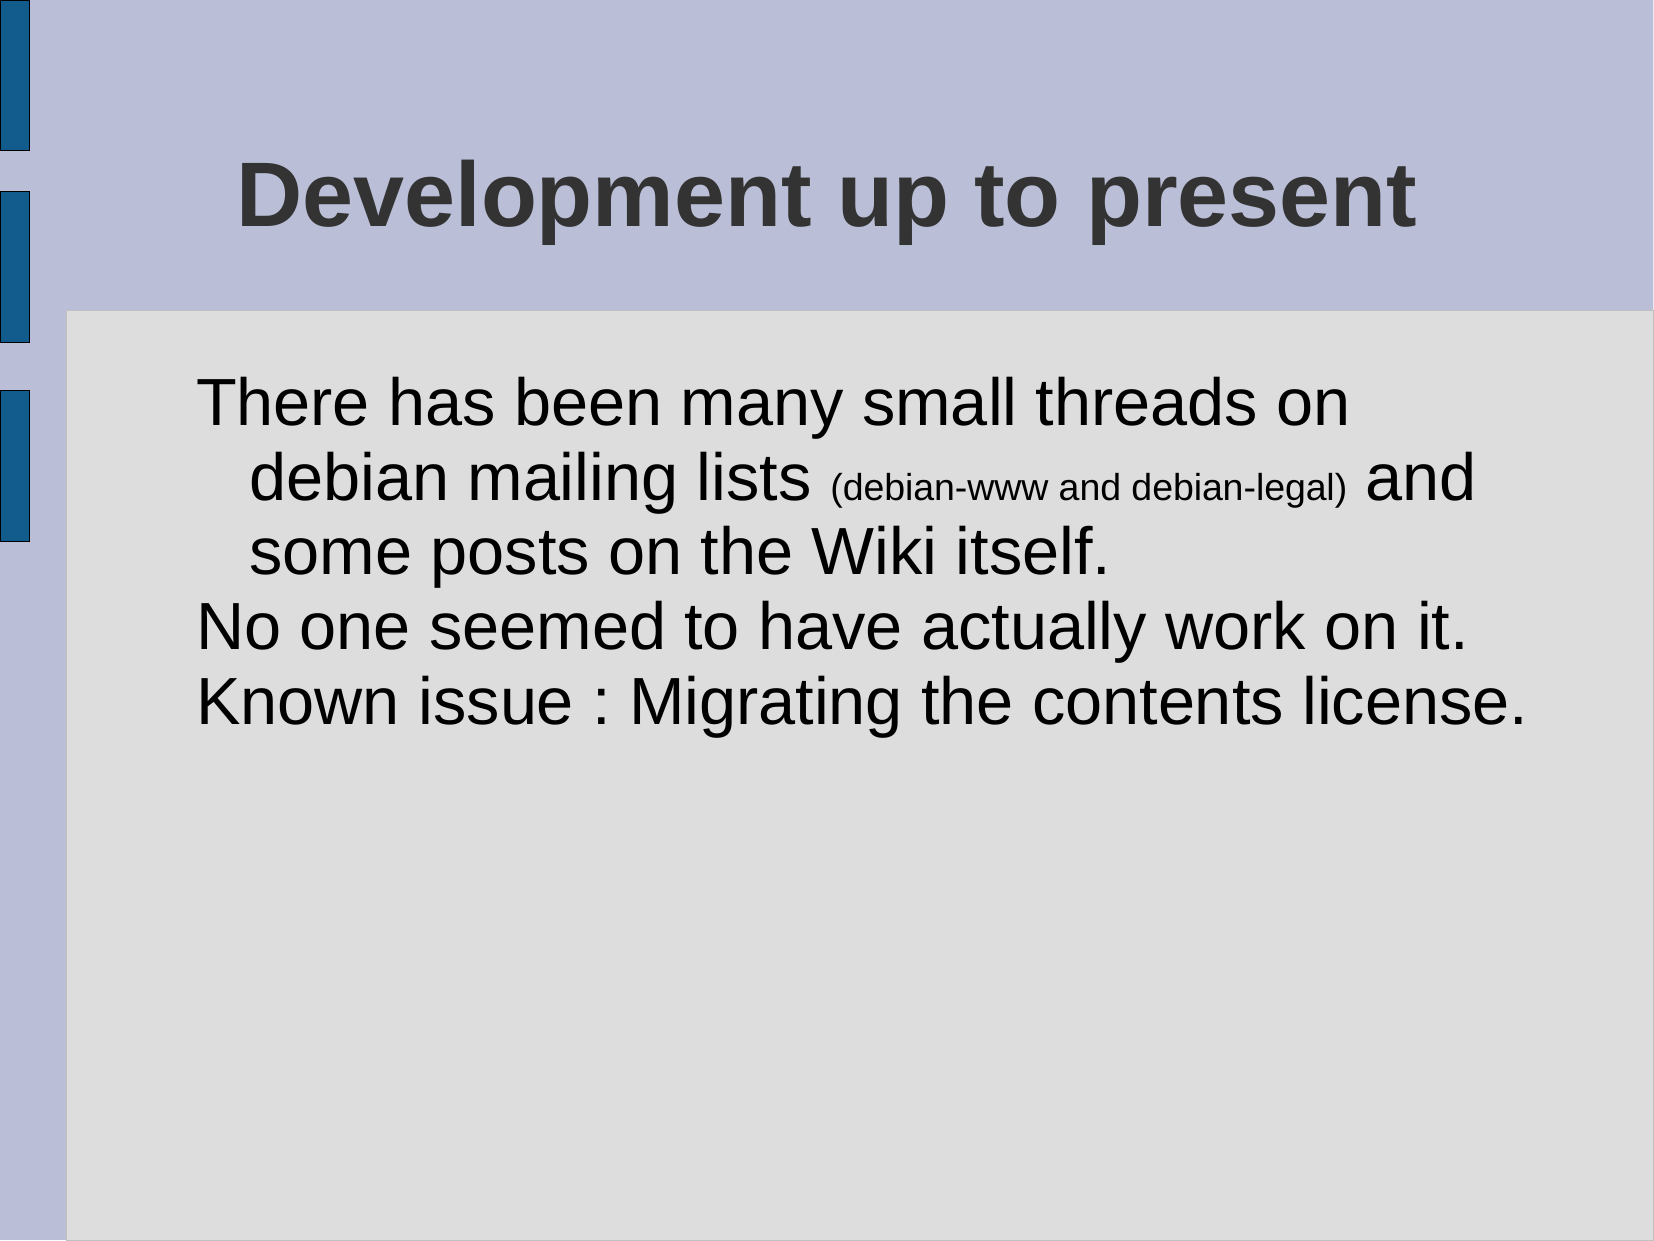

# Development up to present
There has been many small threads on debian mailing lists (debian-www and debian-legal) and some posts on the Wiki itself.
No one seemed to have actually work on it.
Known issue : Migrating the contents license.